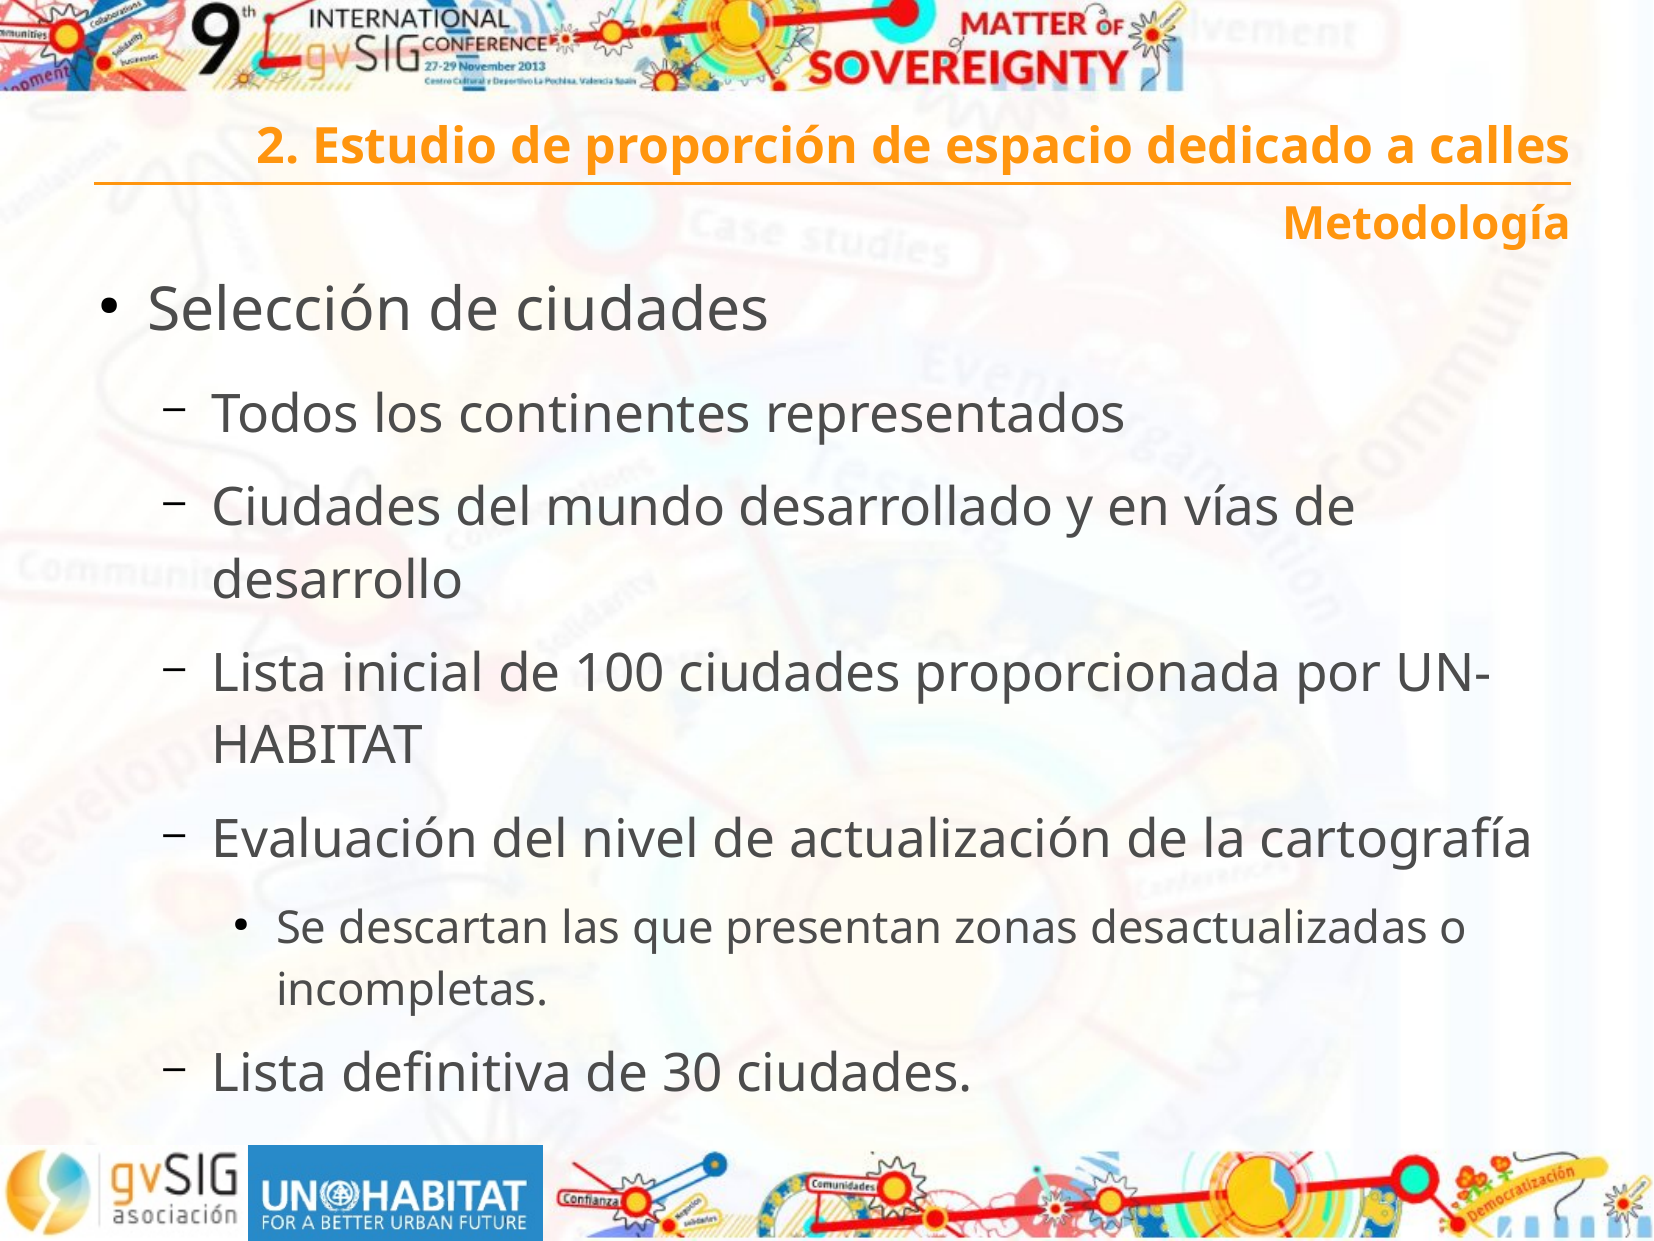

# 2. Estudio de proporción de espacio dedicado a calles
Metodología
Selección de ciudades
Todos los continentes representados
Ciudades del mundo desarrollado y en vías de desarrollo
Lista inicial de 100 ciudades proporcionada por UN-HABITAT
Evaluación del nivel de actualización de la cartografía
Se descartan las que presentan zonas desactualizadas o incompletas.
Lista definitiva de 30 ciudades.